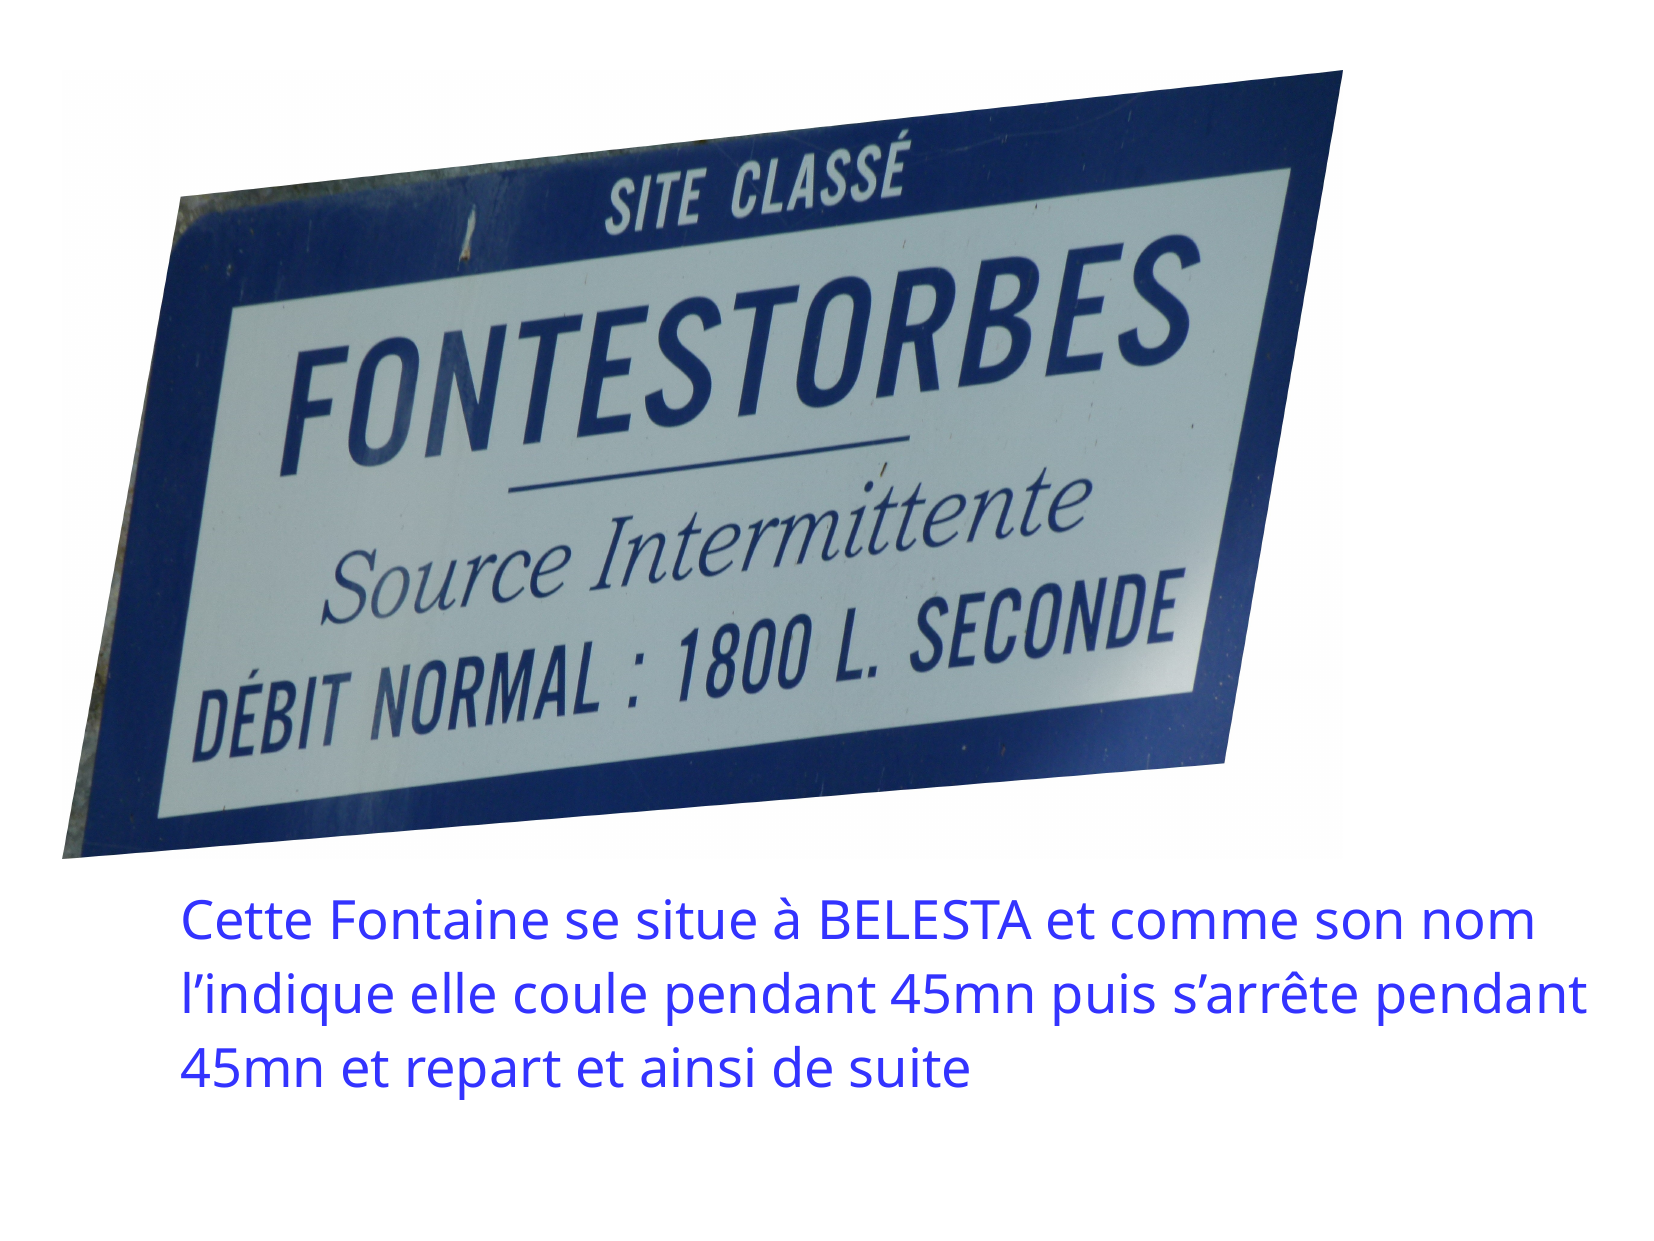

Cette Fontaine se situe à BELESTA et comme son nom l’indique elle coule pendant 45mn puis s’arrête pendant 45mn et repart et ainsi de suite